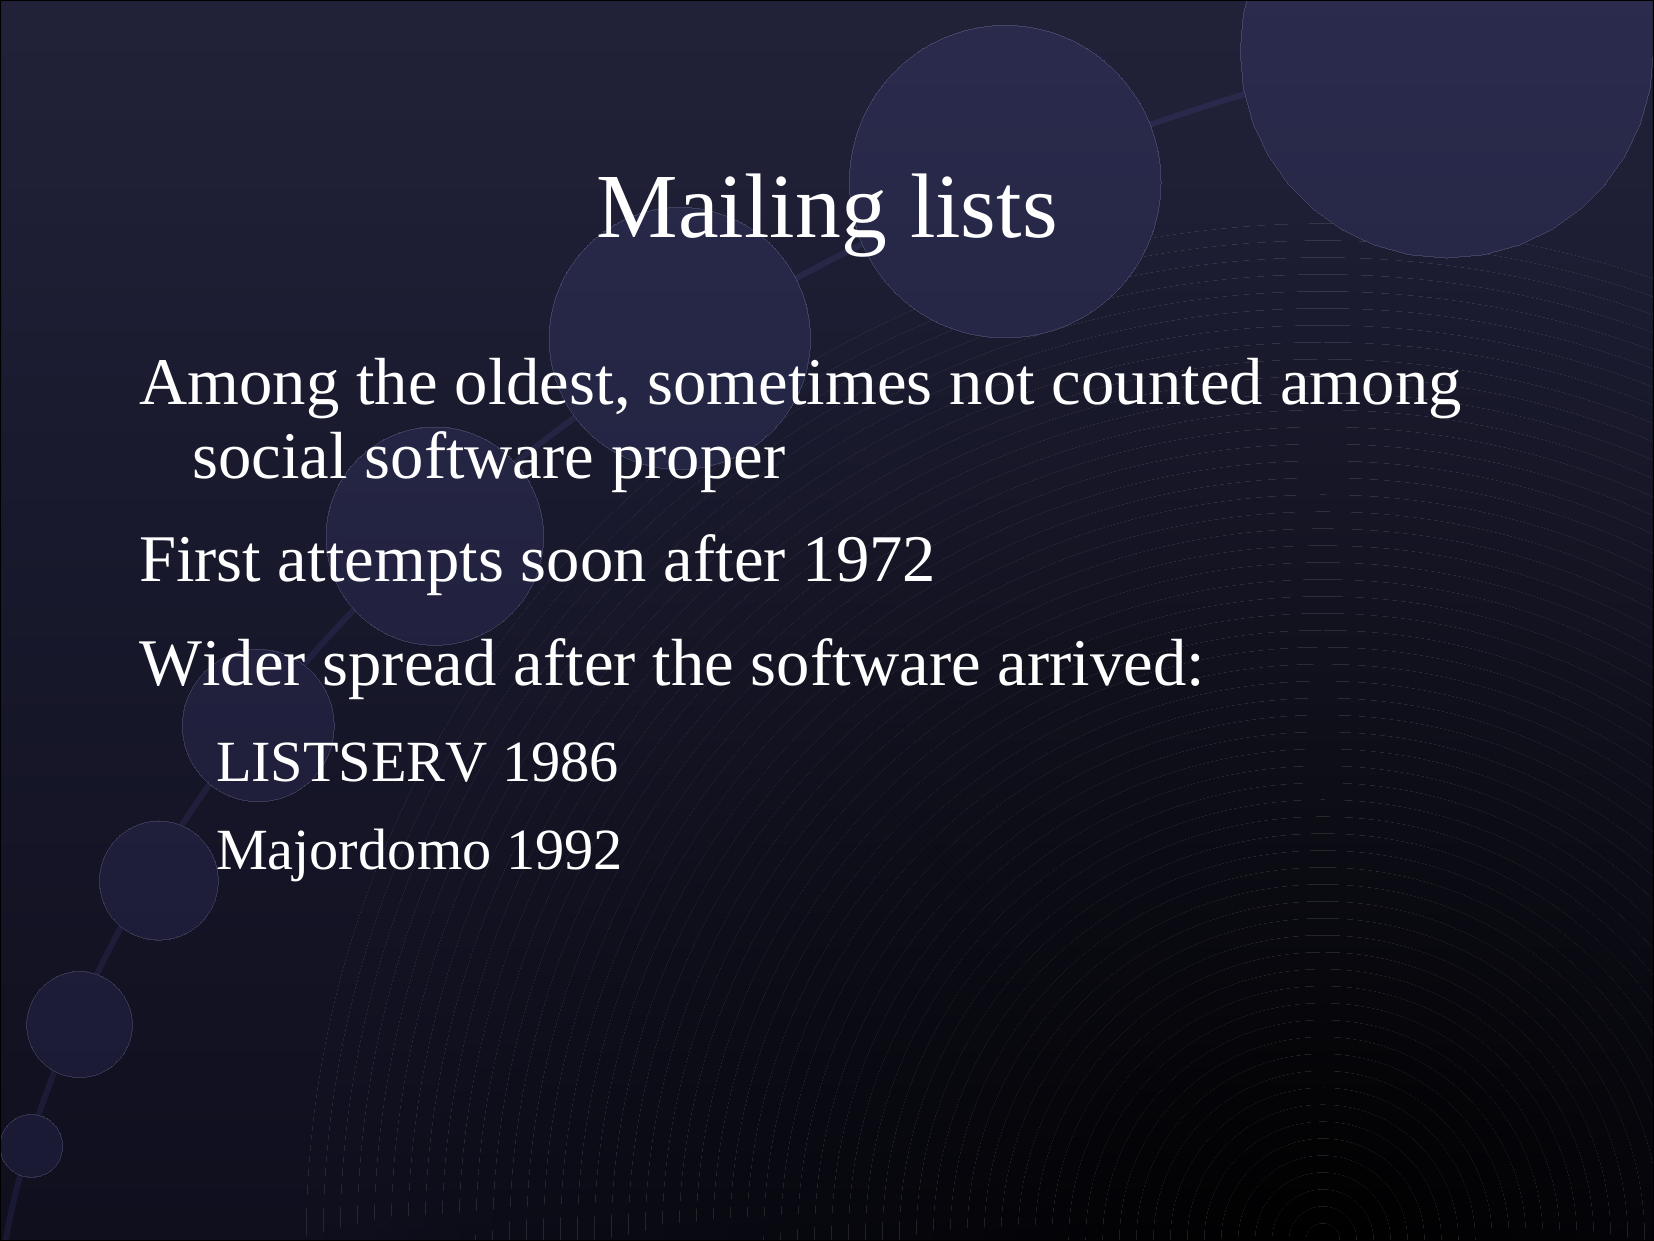

# Mailing lists
Among the oldest, sometimes not counted among social software proper
First attempts soon after 1972
Wider spread after the software arrived:
LISTSERV 1986
Majordomo 1992